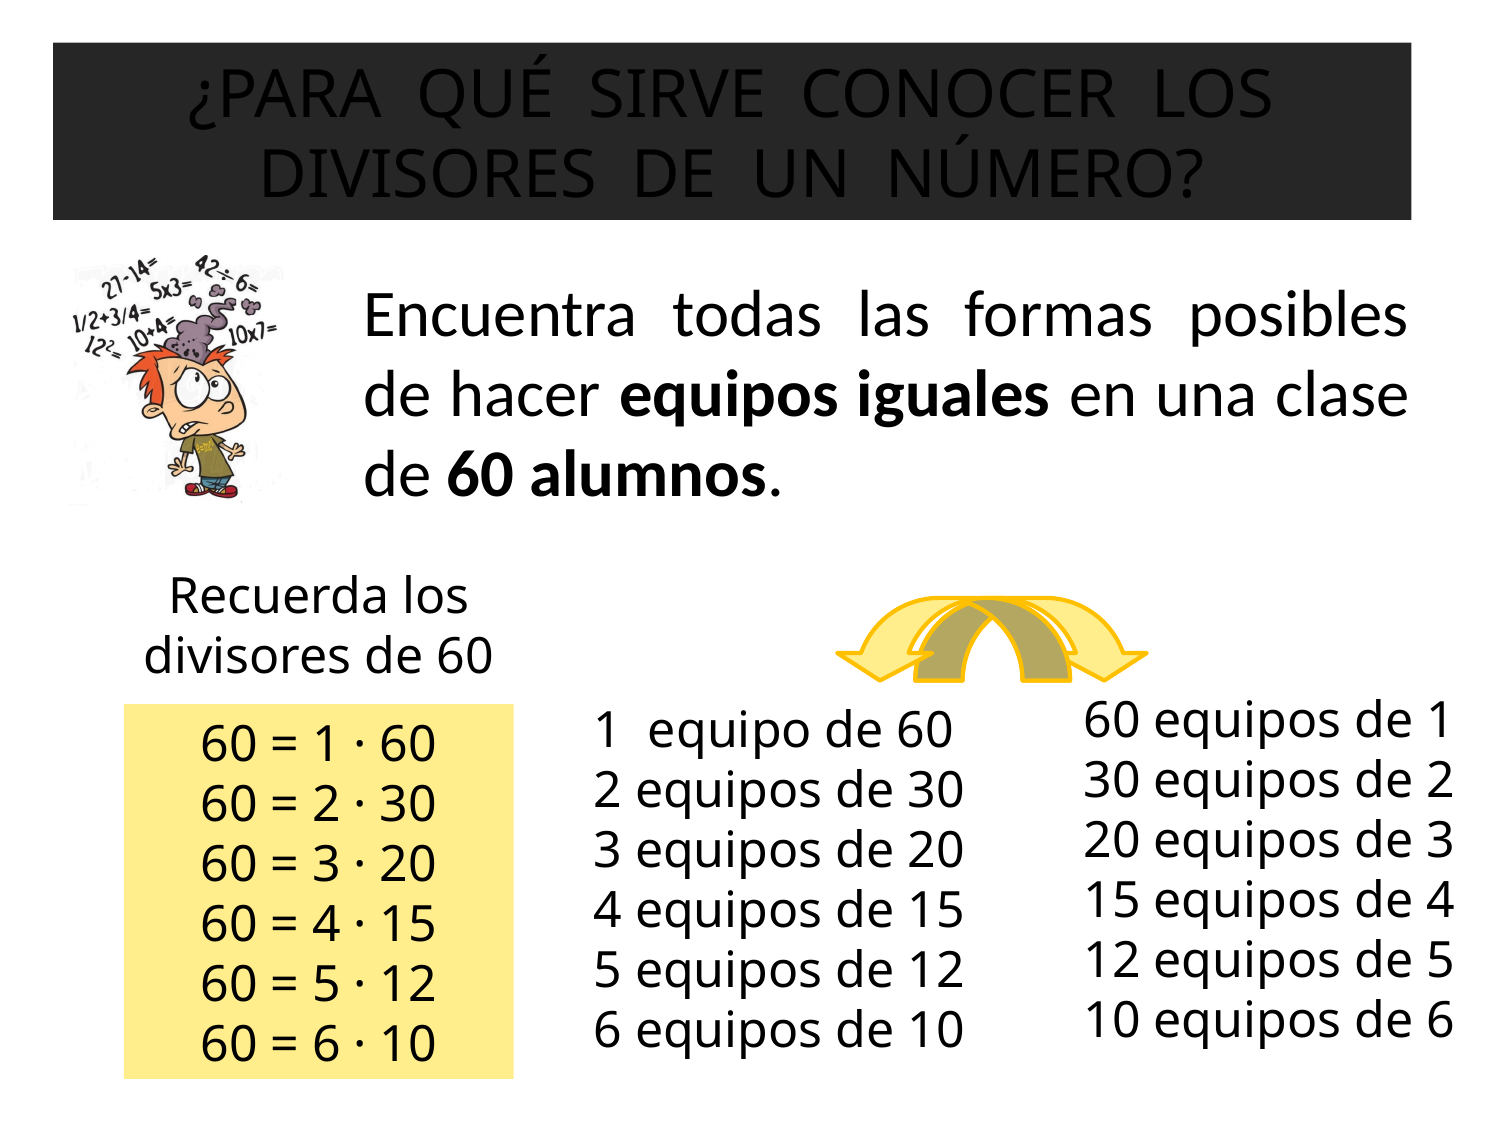

¿PARA QUÉ SIRVE CONOCER LOS DIVISORES DE UN NÚMERO?
#
Encuentra todas las formas posibles de hacer equipos iguales en una clase de 60 alumnos.
Recuerda los divisores de 60
60 equipos de 1
30 equipos de 2
20 equipos de 3
15 equipos de 4
12 equipos de 5
10 equipos de 6
1 equipo de 60
2 equipos de 30
3 equipos de 20
4 equipos de 15
5 equipos de 12
6 equipos de 10
60 = 1 · 60
60 = 2 · 30
60 = 3 · 20
60 = 4 · 15
60 = 5 · 12
60 = 6 · 10